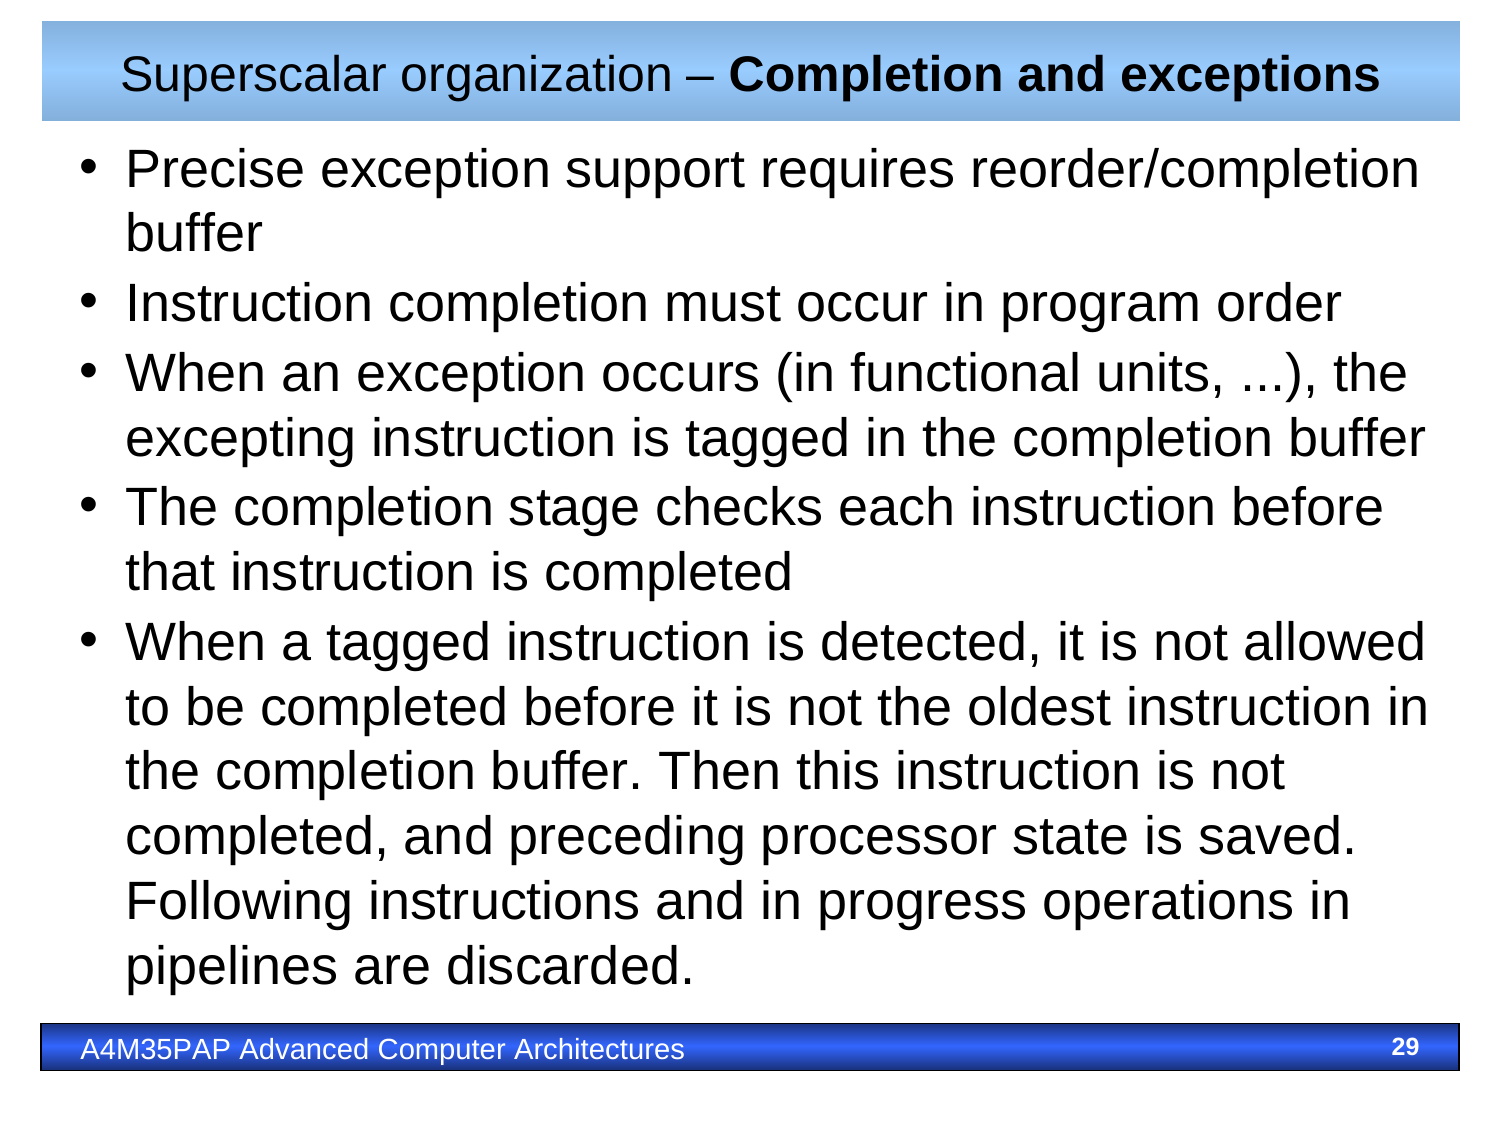

# Superscalar organization – Completion and exceptions
Precise exception support requires reorder/completion buffer
Instruction completion must occur in program order
When an exception occurs (in functional units, ...), the excepting instruction is tagged in the completion buffer
The completion stage checks each instruction before that instruction is completed
When a tagged instruction is detected, it is not allowed to be completed before it is not the oldest instruction in the completion buffer. Then this instruction is not completed, and preceding processor state is saved. Following instructions and in progress operations in pipelines are discarded.
29